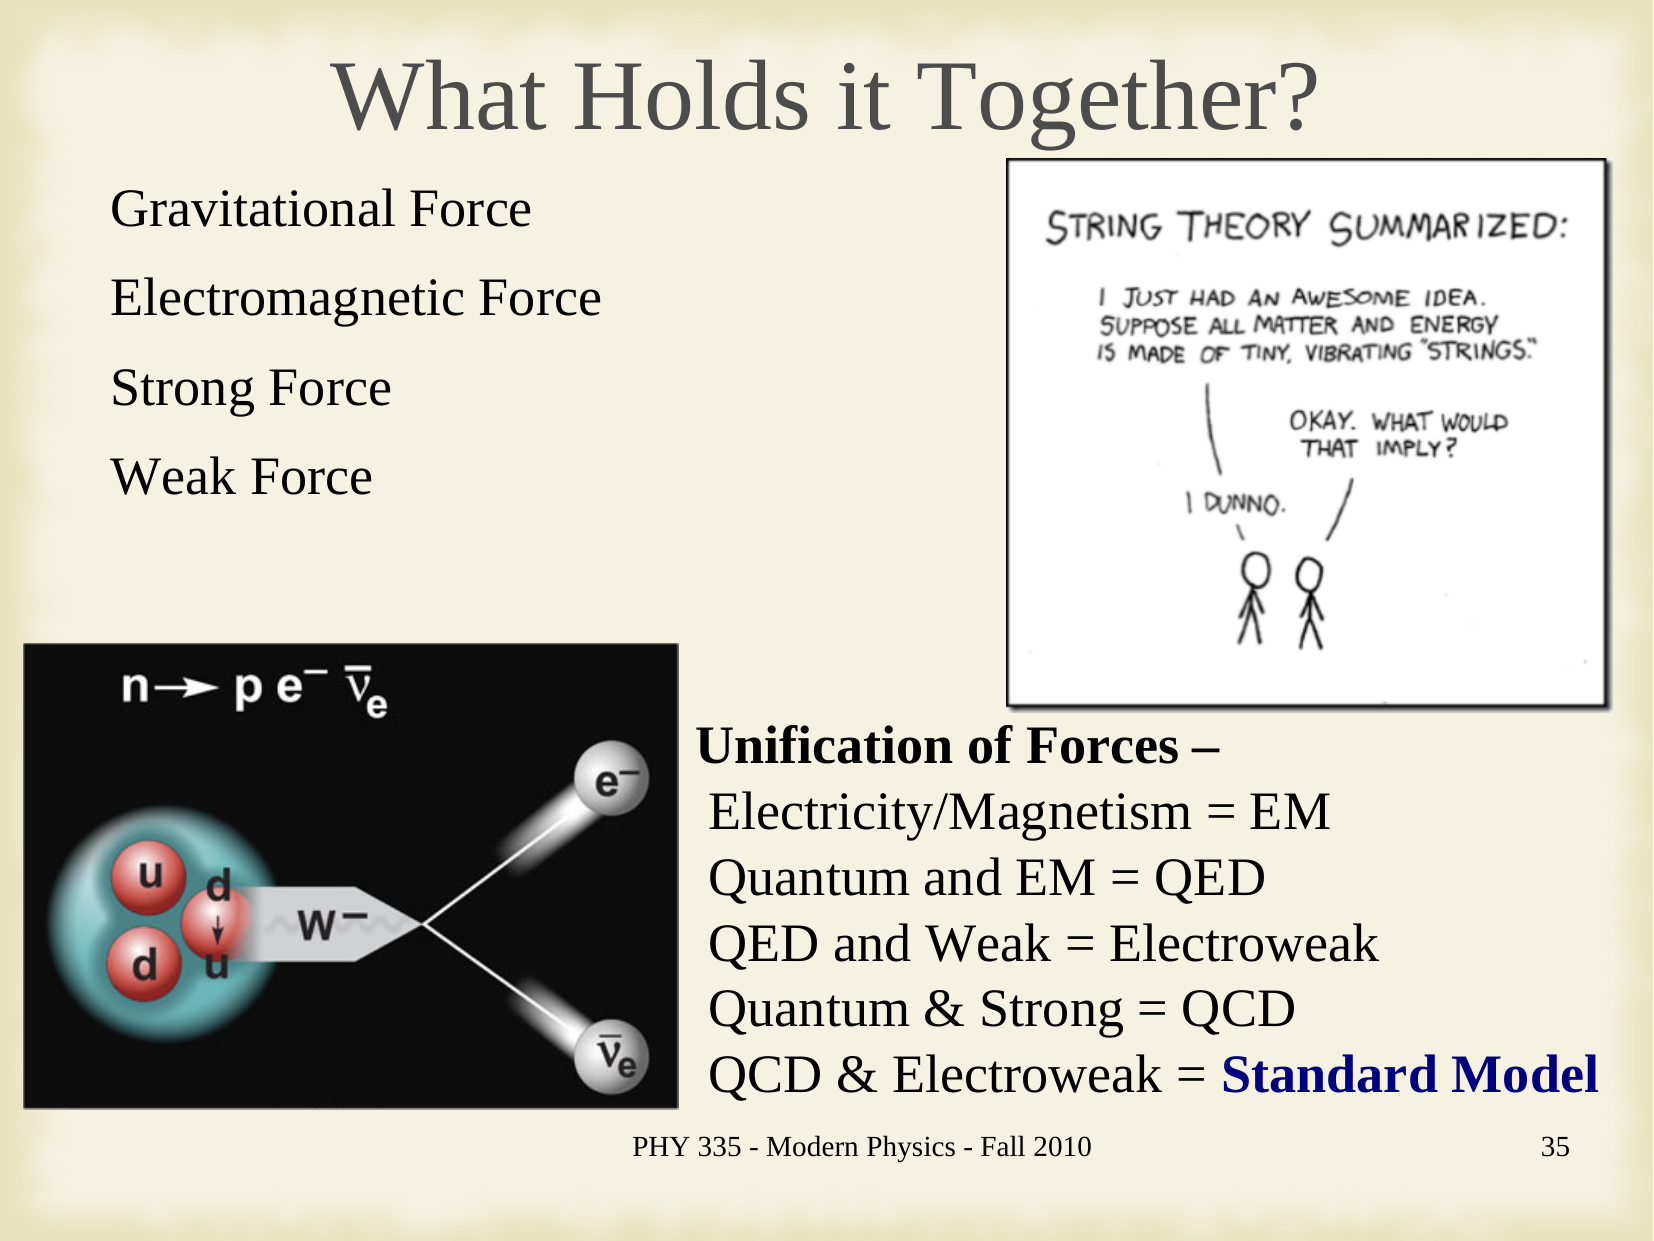

# What Holds it Together?
Gravitational Force
Electromagnetic Force
Strong Force
Weak Force
Unification of Forces –
 Electricity/Magnetism = EM
 Quantum and EM = QED
 QED and Weak = Electroweak
 Quantum & Strong = QCD
 QCD & Electroweak = Standard Model
PHY 335 - Modern Physics - Fall 2010
35